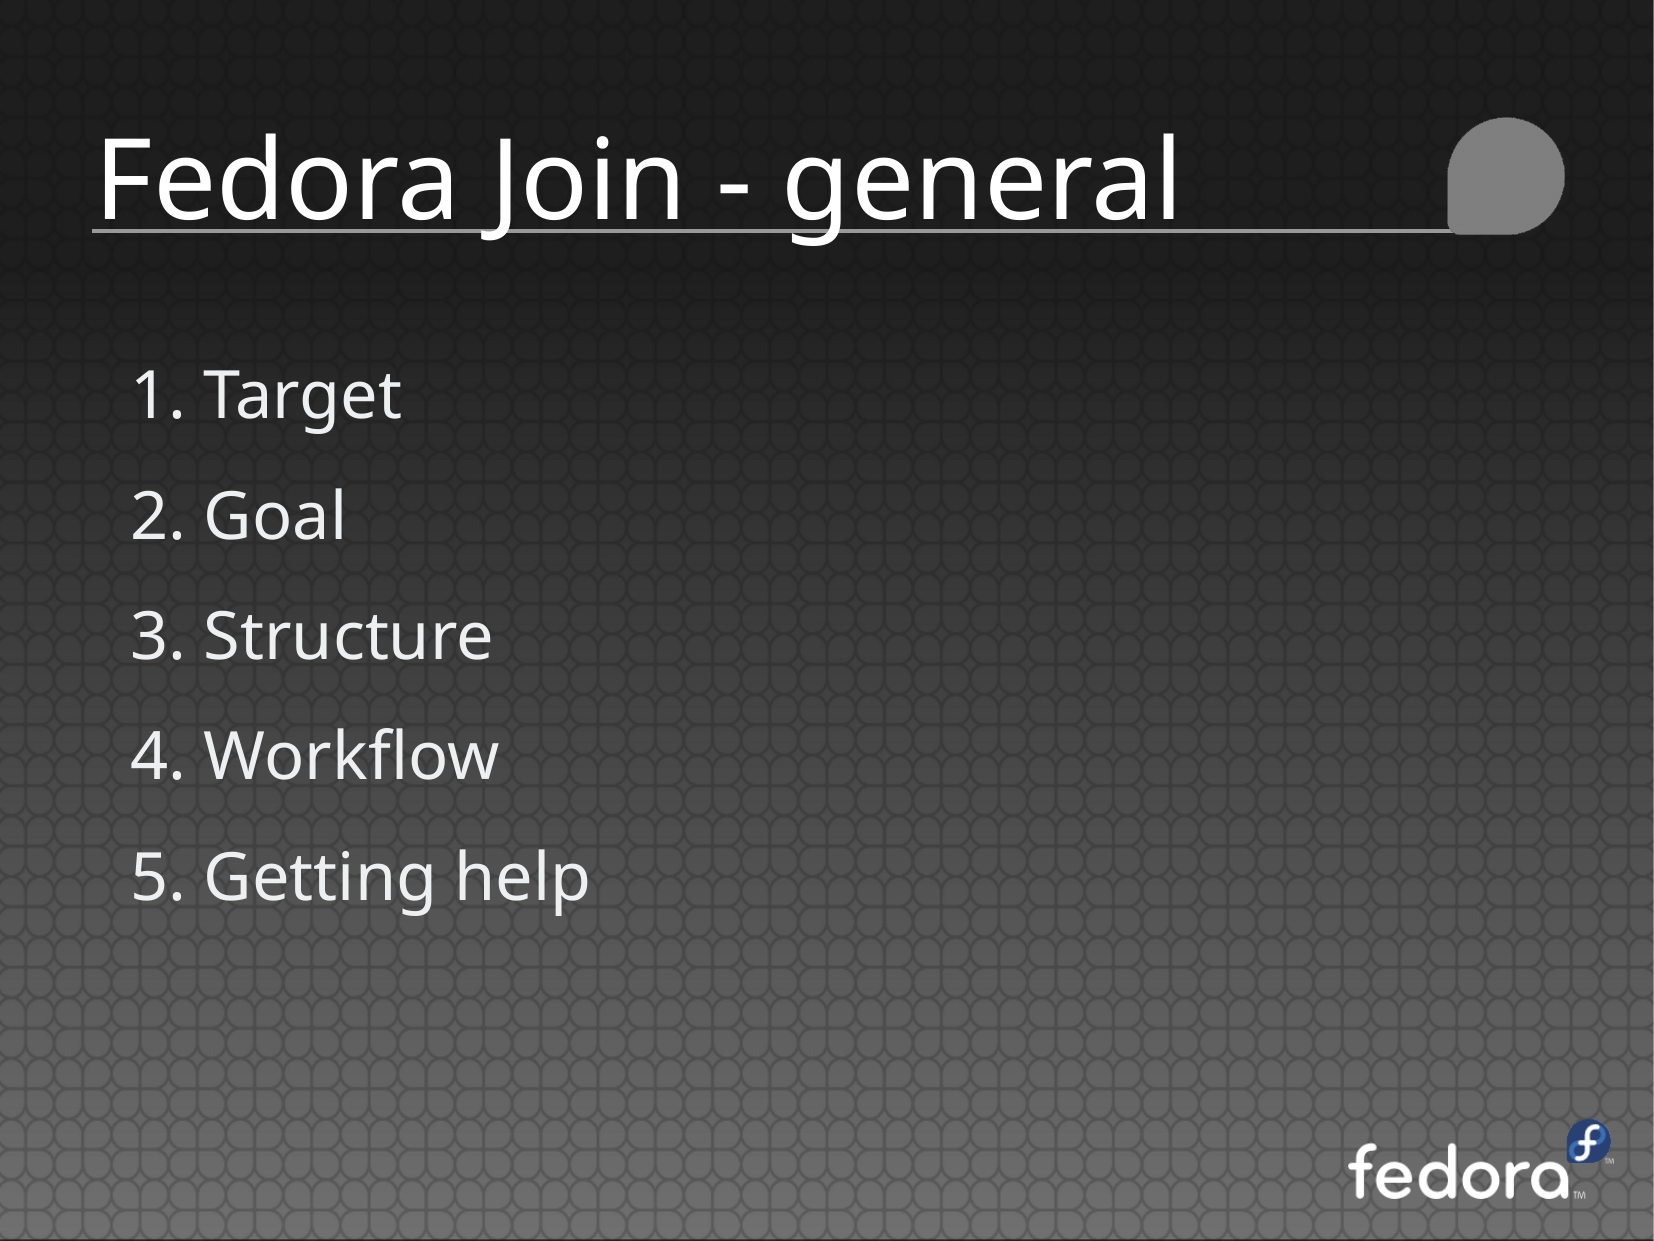

# Fedora Join - general
 Target
 Goal
 Structure
 Workflow
 Getting help